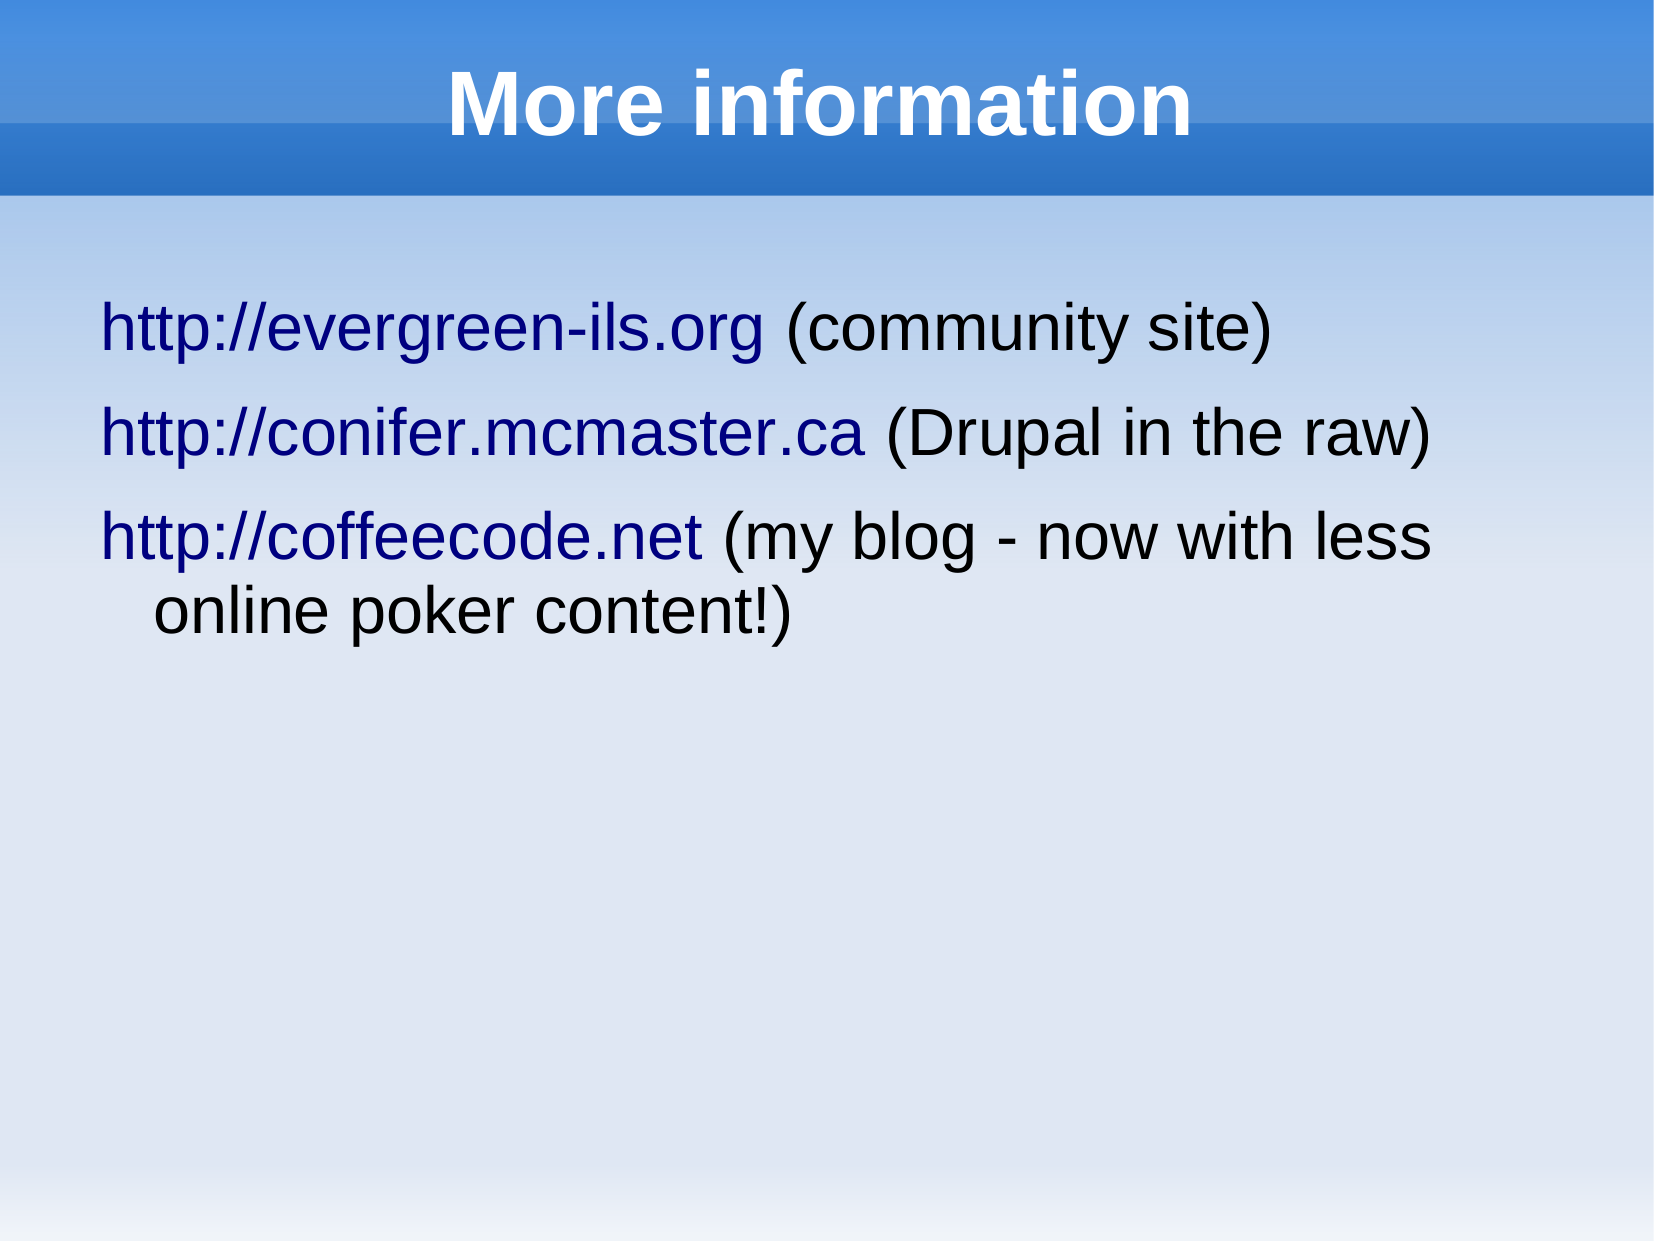

# More information
http://evergreen-ils.org (community site)
http://conifer.mcmaster.ca (Drupal in the raw)
http://coffeecode.net (my blog - now with less online poker content!)